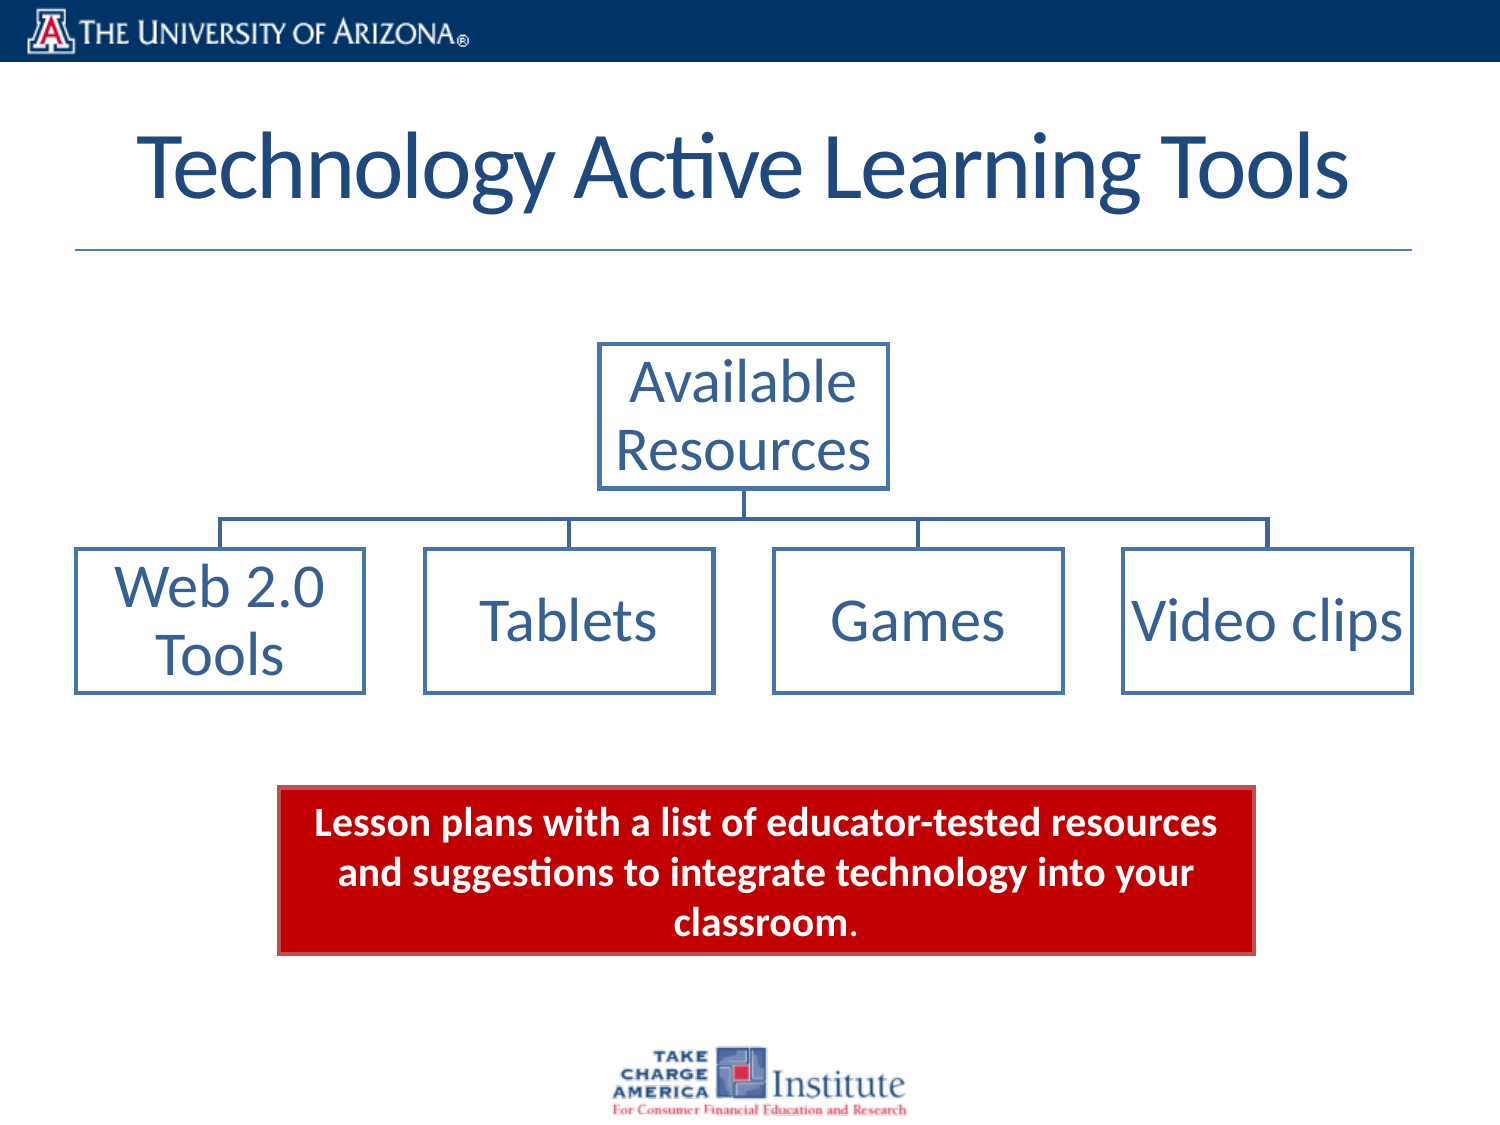

# Technology Active Learning Tools
Available Resources
Web 2.0 Tools
Tablets
Games
Video clips
Lesson plans with a list of educator-tested resources and suggestions to integrate technology into your classroom.